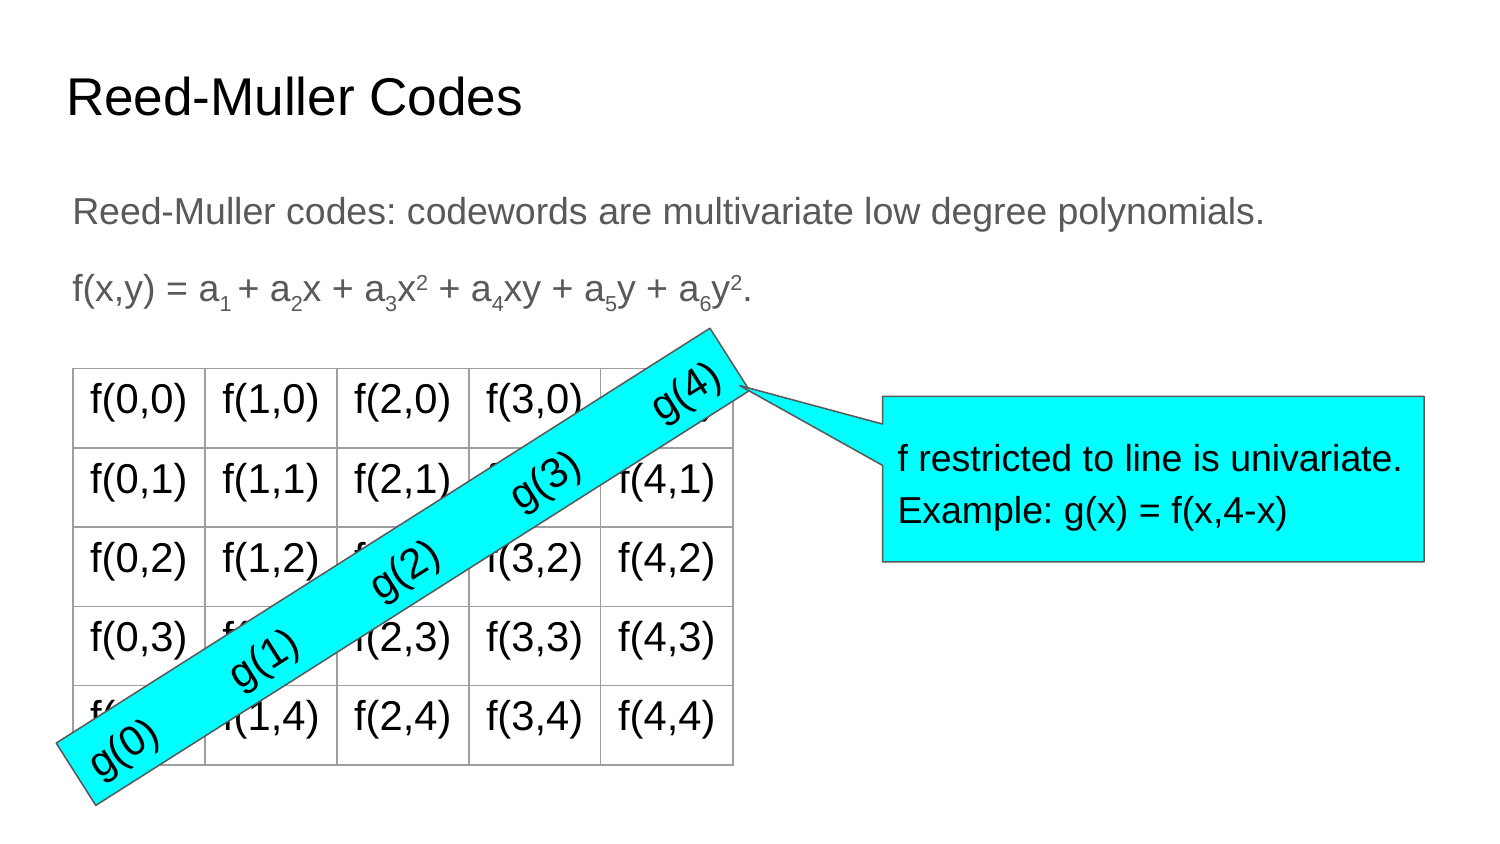

# Reed-Muller Codes
Reed-Muller codes: codewords are multivariate low degree polynomials.
f(x,y) = a1 + a2x + a3x2 + a4xy + a5y + a6y2.
| f(0,0) | f(1,0) | f(2,0) | f(3,0) | f(4,0) |
| --- | --- | --- | --- | --- |
| f(0,1) | f(1,1) | f(2,1) | f(3,1) | f(4,1) |
| f(0,2) | f(1,2) | f(2,2) | f(3,2) | f(4,2) |
| f(0,3) | f(1,3) | f(2,3) | f(3,3) | f(4,3) |
| f(0,4) | f(1,4) | f(2,4) | f(3,4) | f(4,4) |
f restricted to line is univariate. Example: g(x) = f(x,4-x)
g(0) g(1) g(2) g(3) g(4)